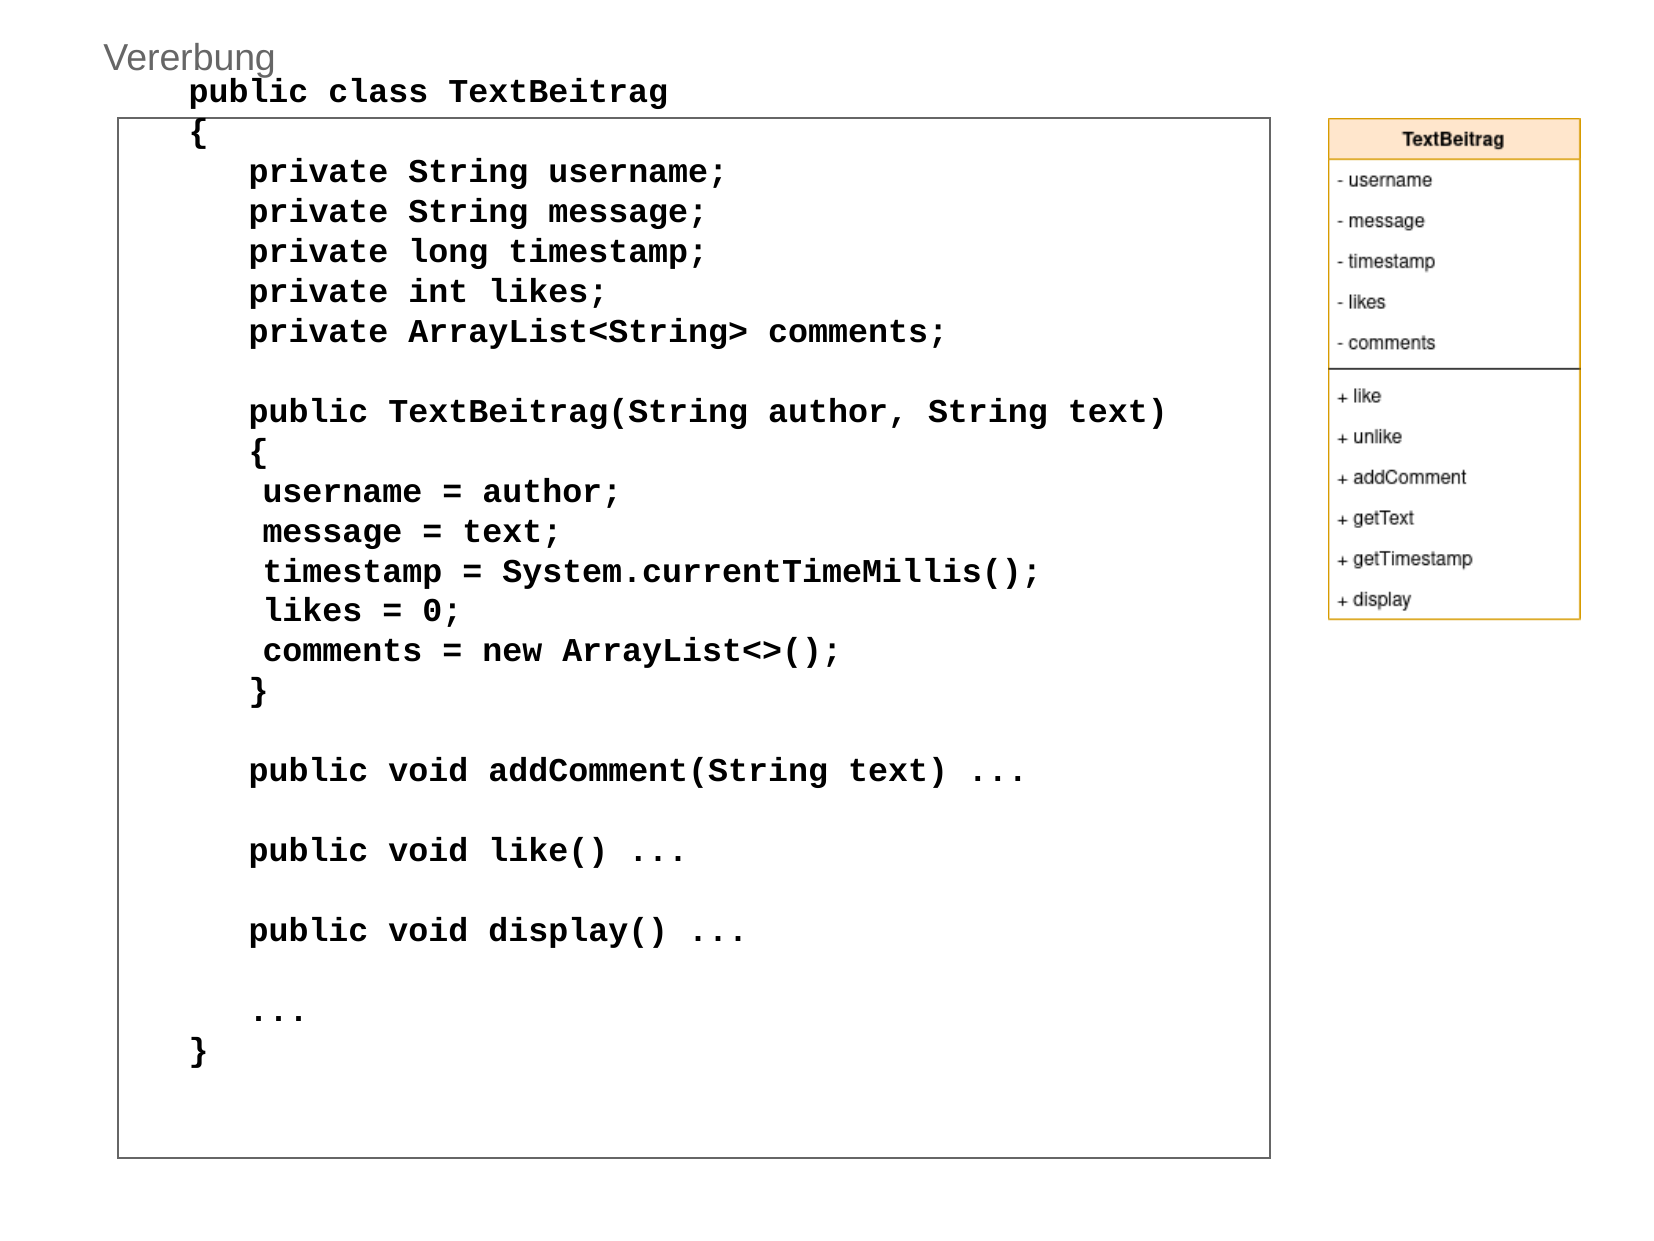

Vererbung
public class TextBeitrag
{
 private String username;
 private String message;
 private long timestamp;
 private int likes;
 private ArrayList<String> comments;
 public TextBeitrag(String author, String text)
 {
	username = author;
	message = text;
	timestamp = System.currentTimeMillis();
	likes = 0;
	comments = new ArrayList<>();
 }
 public void addComment(String text) ...
 public void like() ...
 public void display() ...
 ...
}